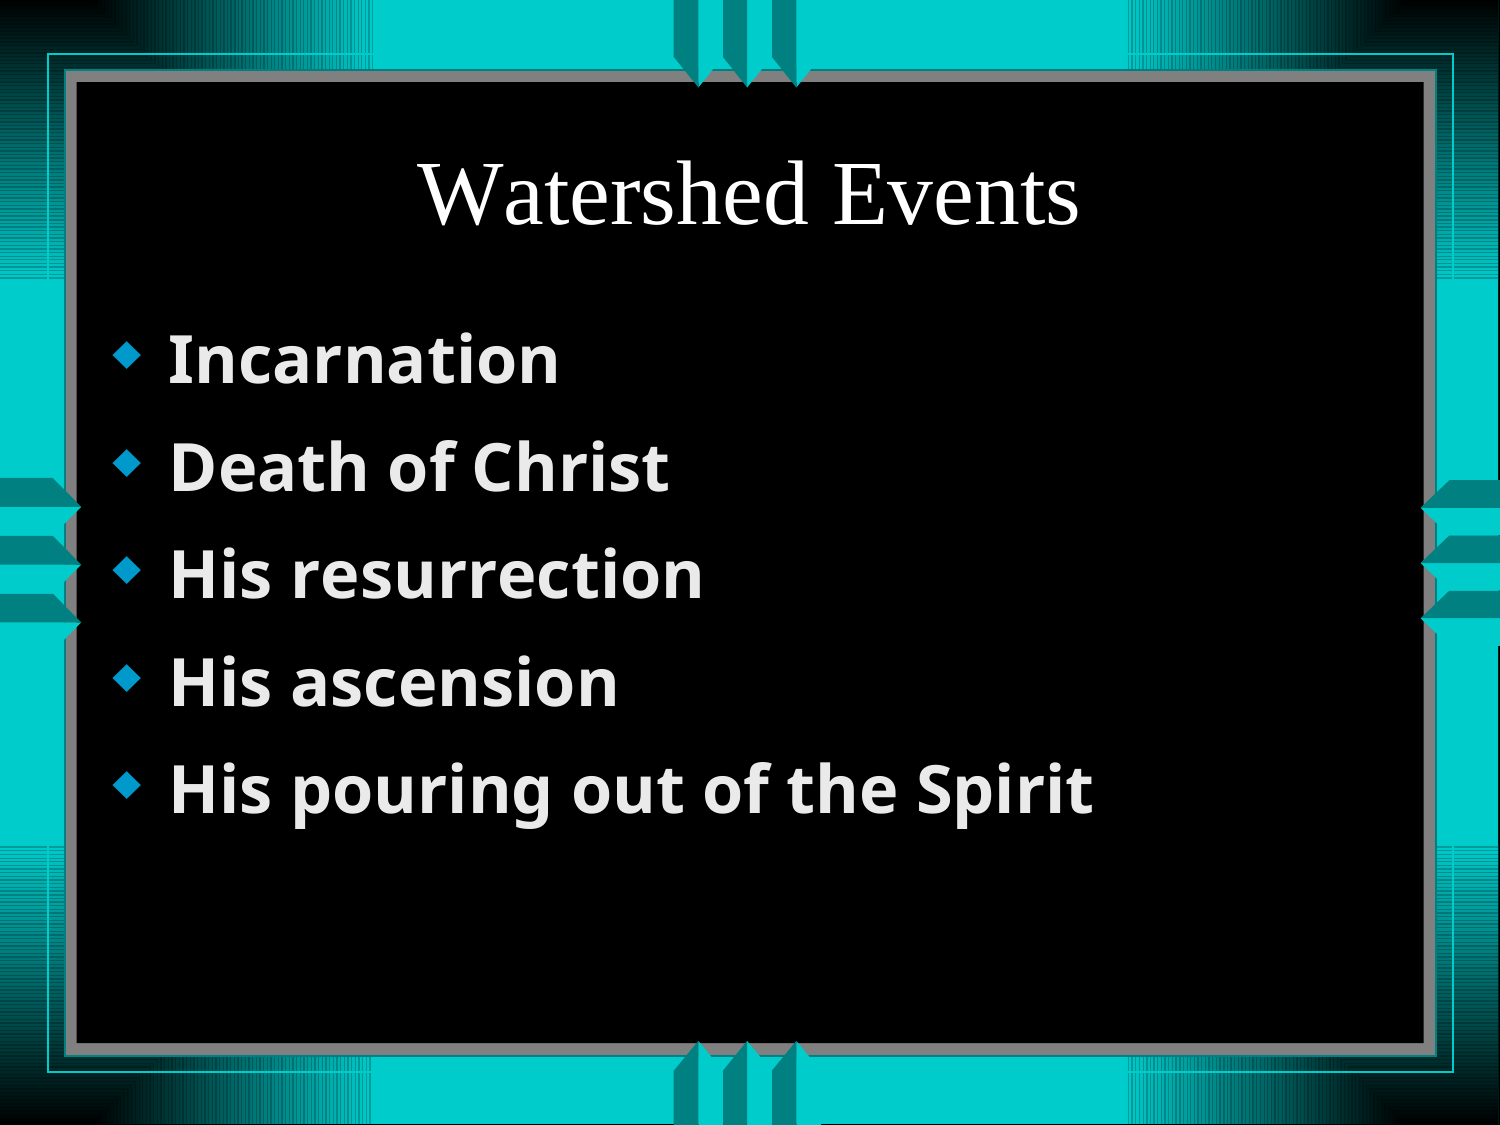

# Watershed Events
Incarnation
Death of Christ
His resurrection
His ascension
His pouring out of the Spirit